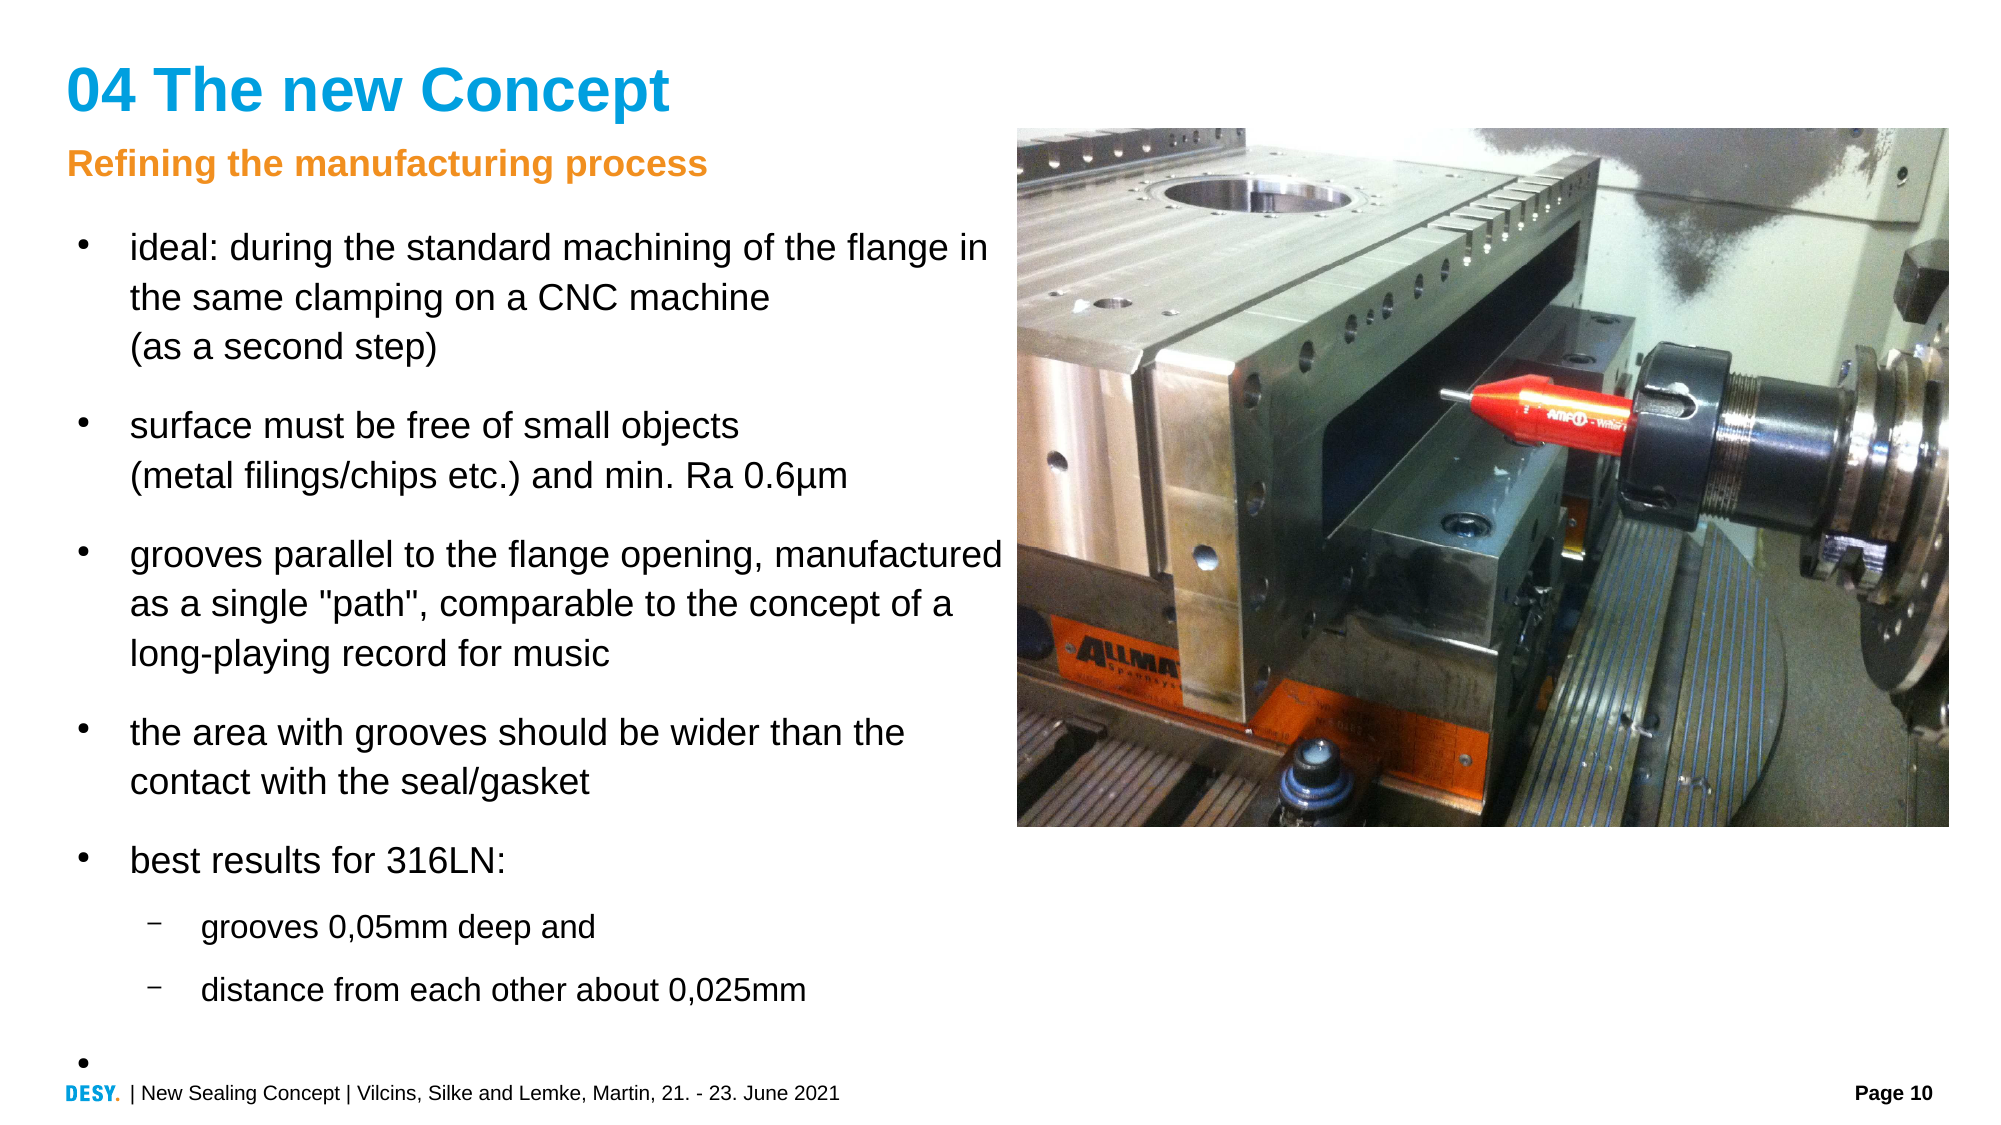

# 04 The new Concept
Refining the manufacturing process
ideal: during the standard machining of the flange in the same clamping on a CNC machine
(as a second step)
surface must be free of small objects
(metal filings/chips etc.) and min. Ra 0.6µm
grooves parallel to the flange opening, manufactured as a single "path", comparable to the concept of a long-playing record for music
the area with grooves should be wider than the contact with the seal/gasket
best results for 316LN:
grooves 0,05mm deep and
distance from each other about 0,025mm
| New Sealing Concept | Vilcins, Silke and Lemke, Martin, 21. - 23. June 2021
Source: wikipedia.com